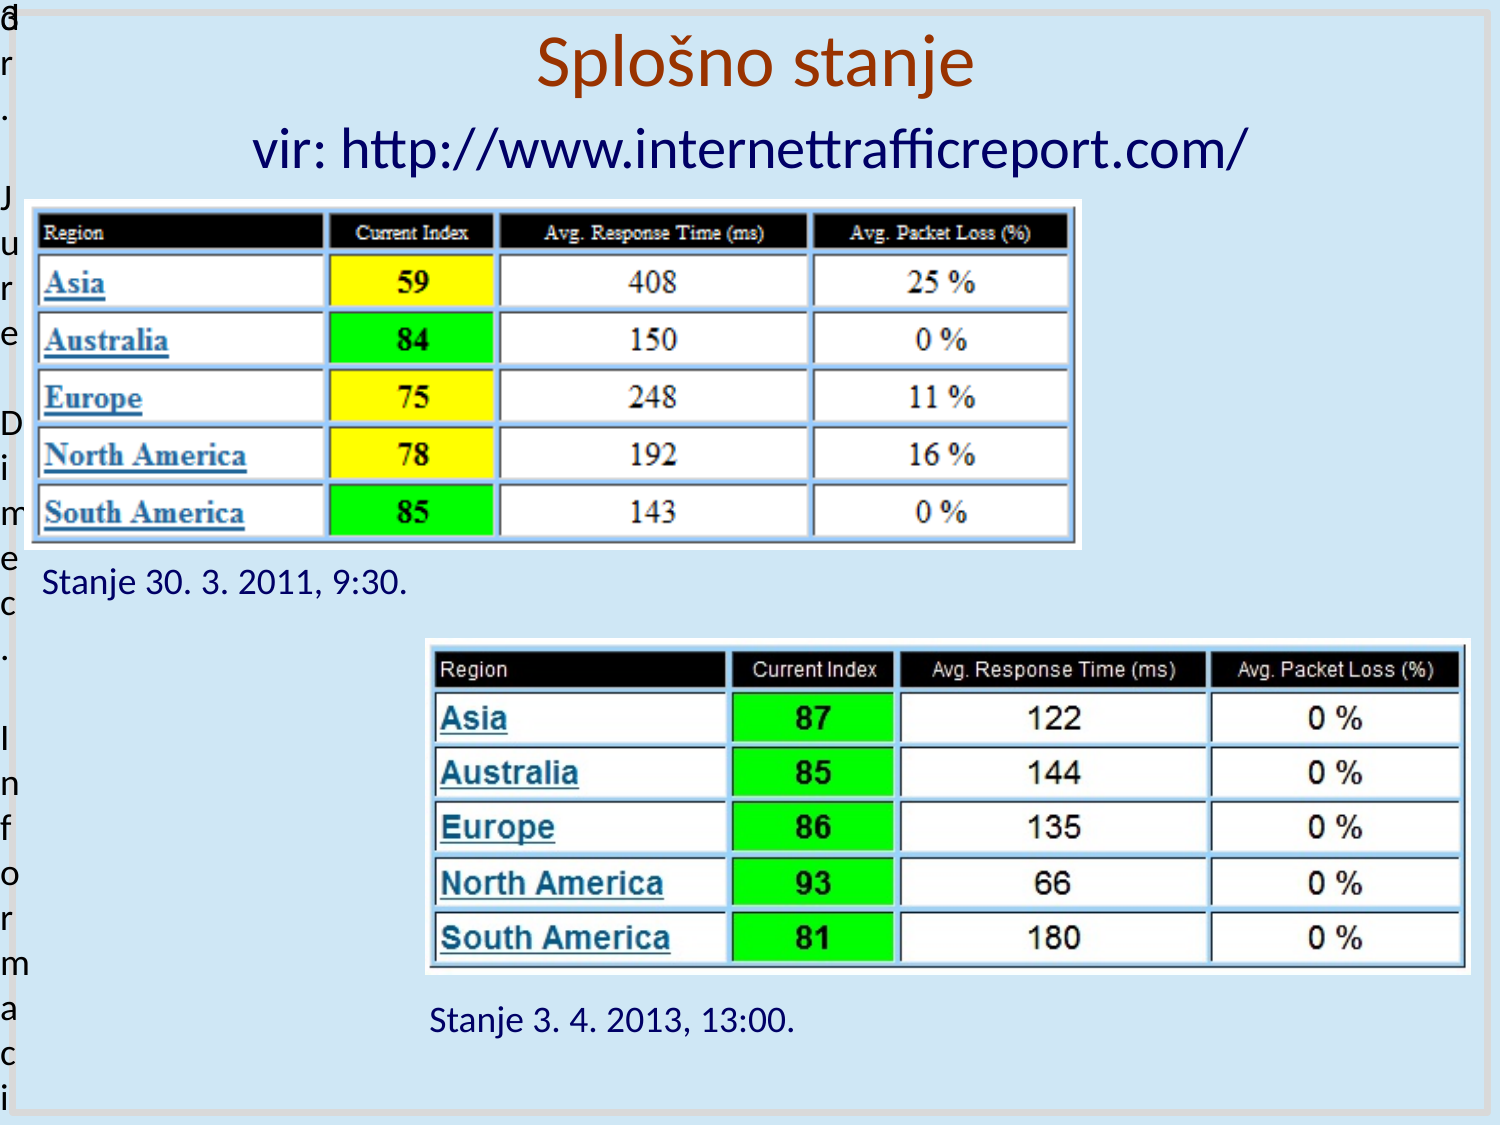

dr. Jure Dimec. Informacijski viri na Internetu (2012 / 13). Statistika prometa na Internetu.
# Splošno stanje
vir: http://www.internettrafficreport.com/
Stanje 30. 3. 2011, 9:30.
Stanje 3. 4. 2013, 13:00.